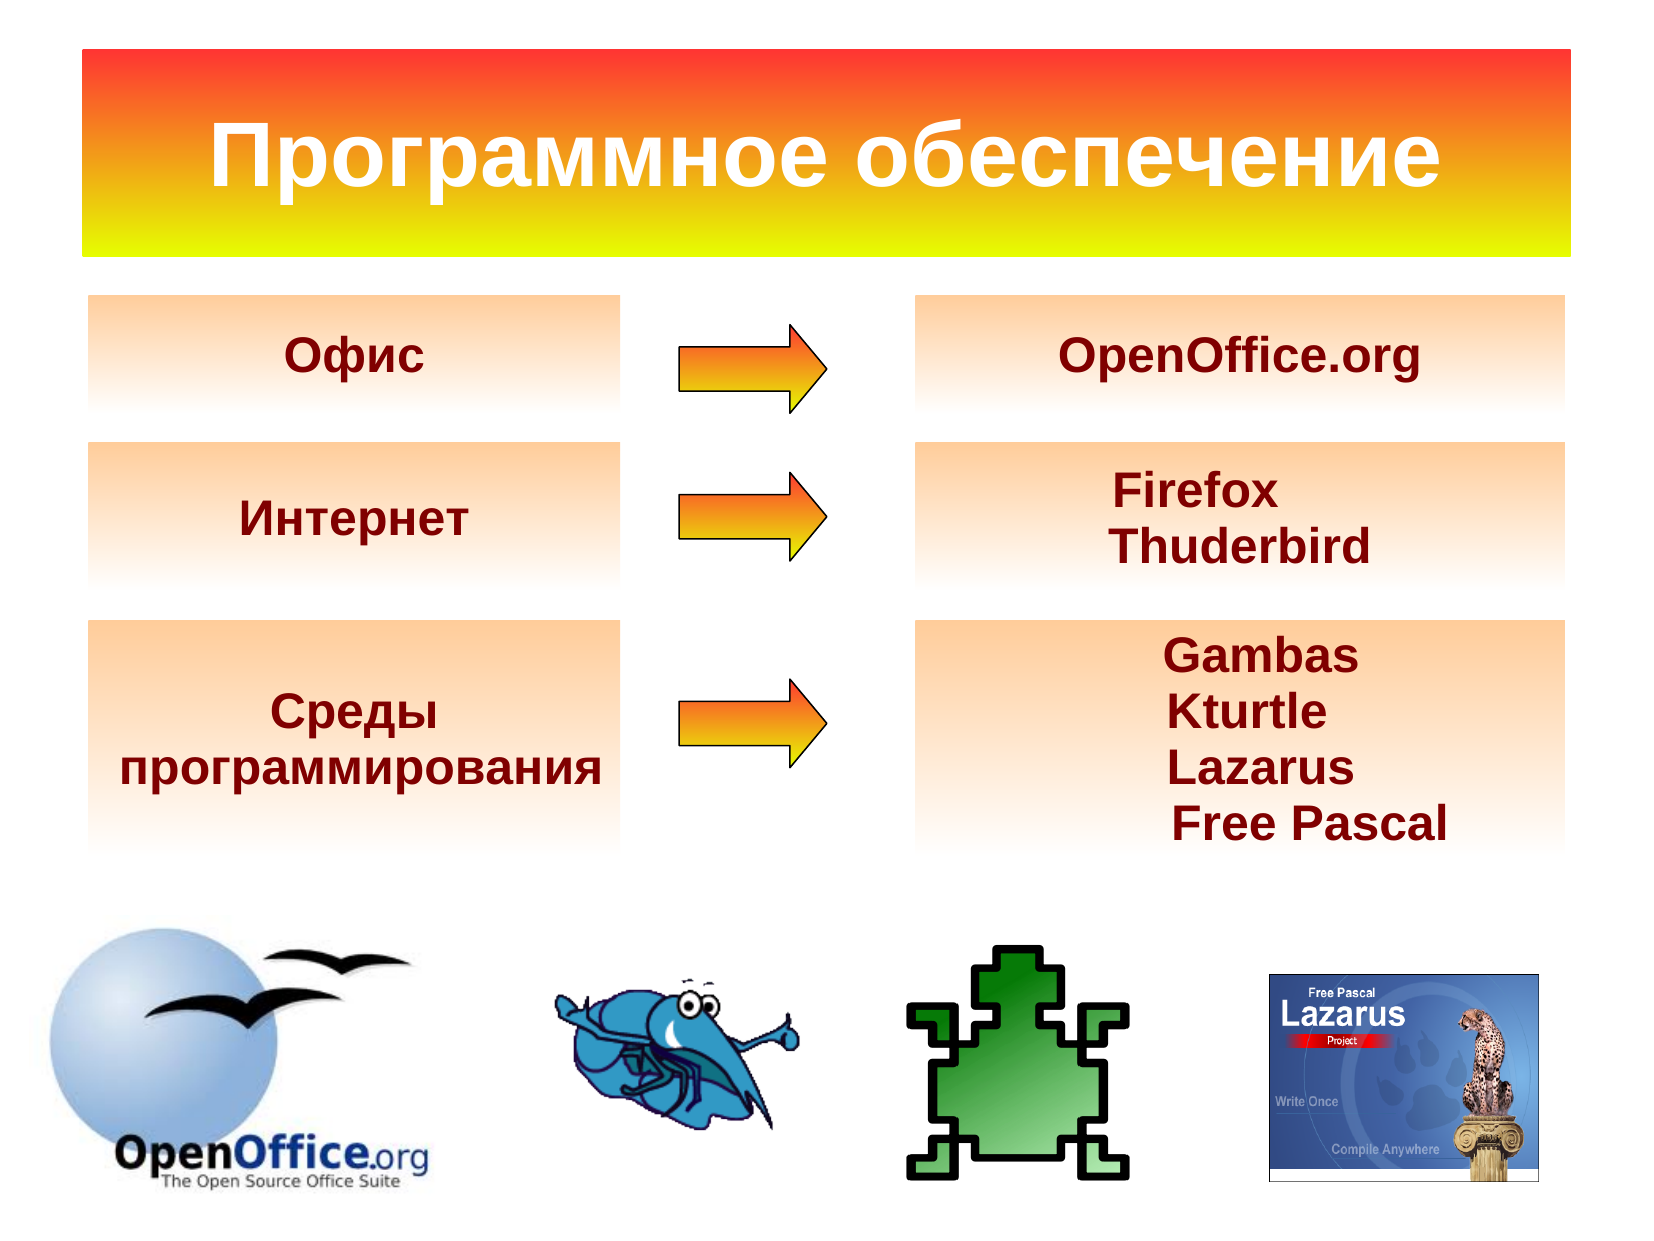

# Программное обеспечение
Офис
OpenOffice.org
Интернет
 Firefox
Thuderbird
Среды
 программирования
 Gambas
 Kturtle
 Lazarus
 Free Pascal